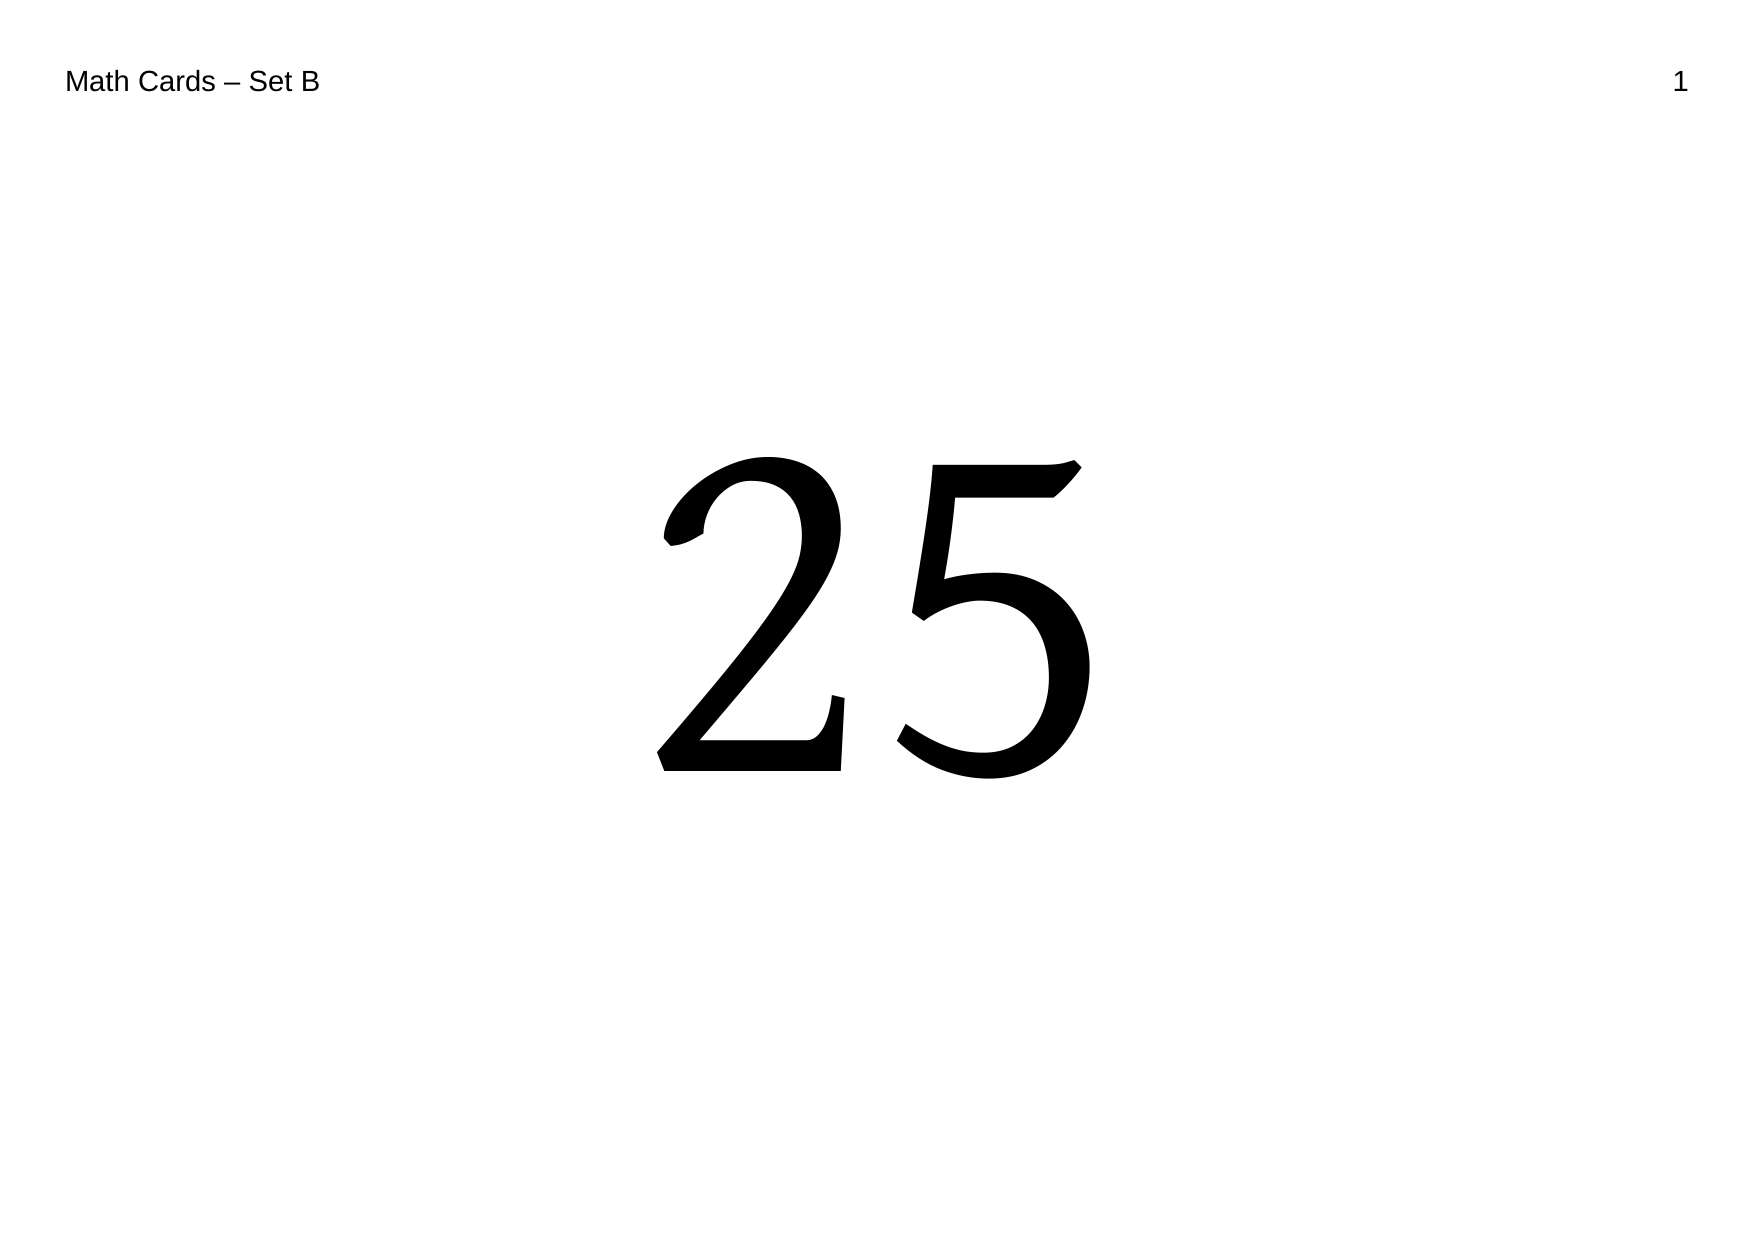

Math Cards – Set B
1
25